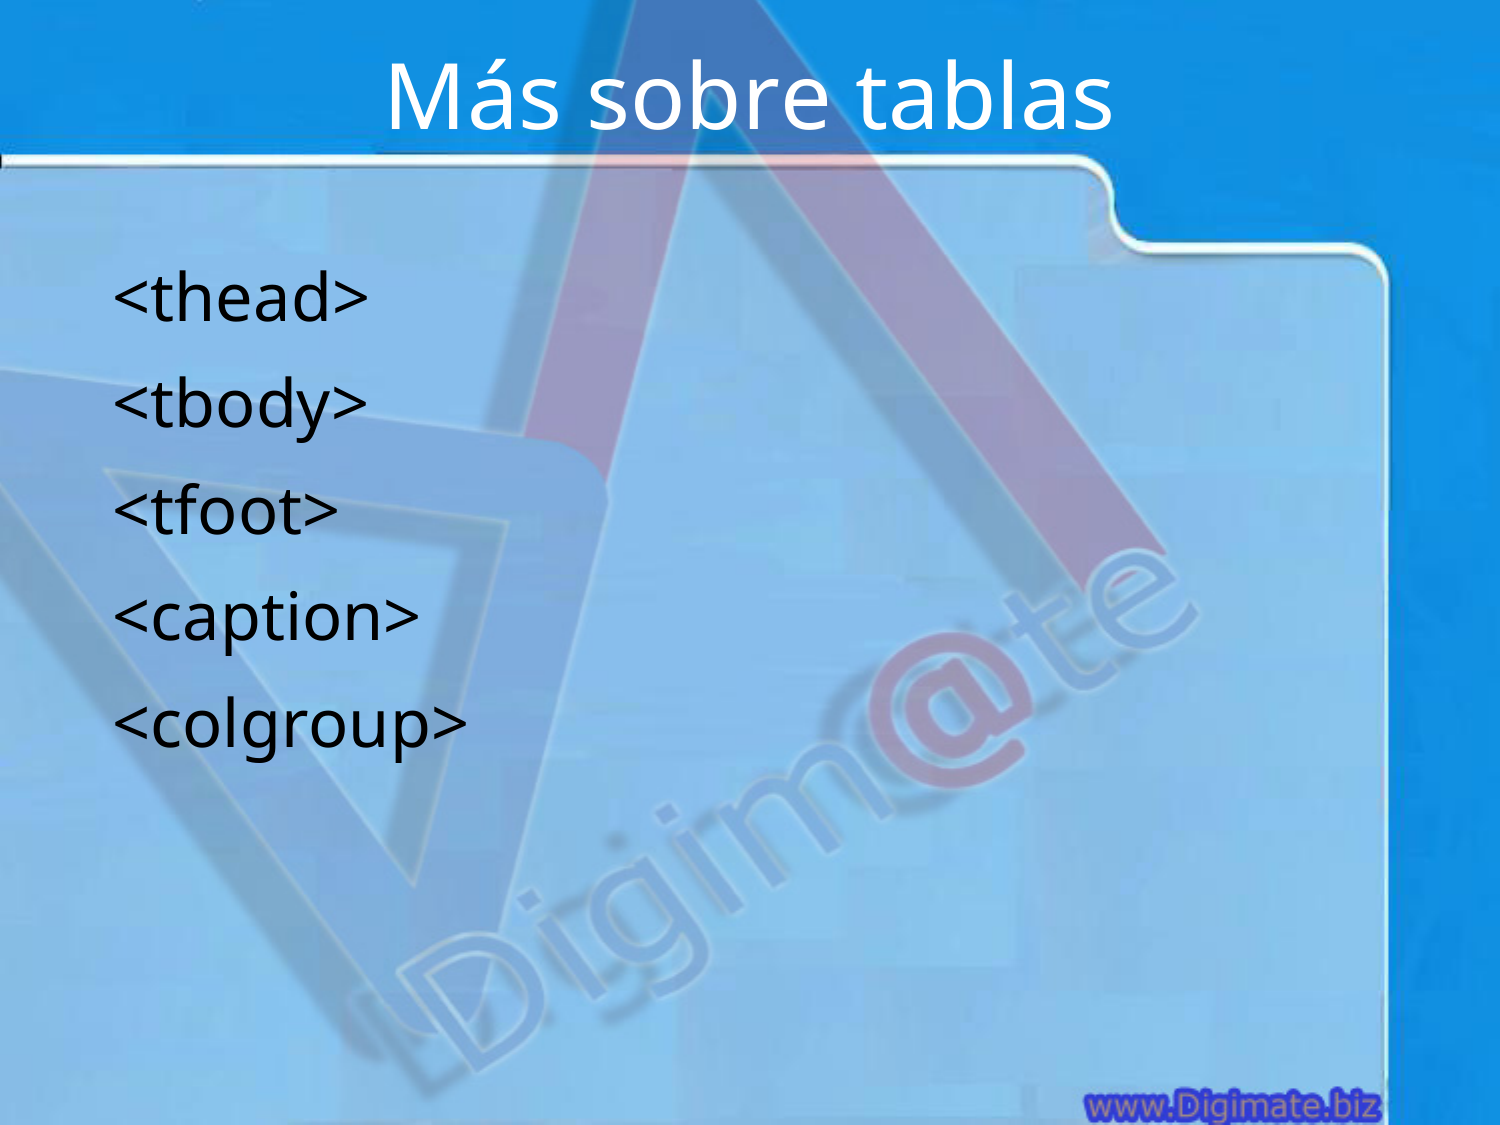

# Más sobre tablas
<thead>
<tbody>
<tfoot>
<caption>
<colgroup>